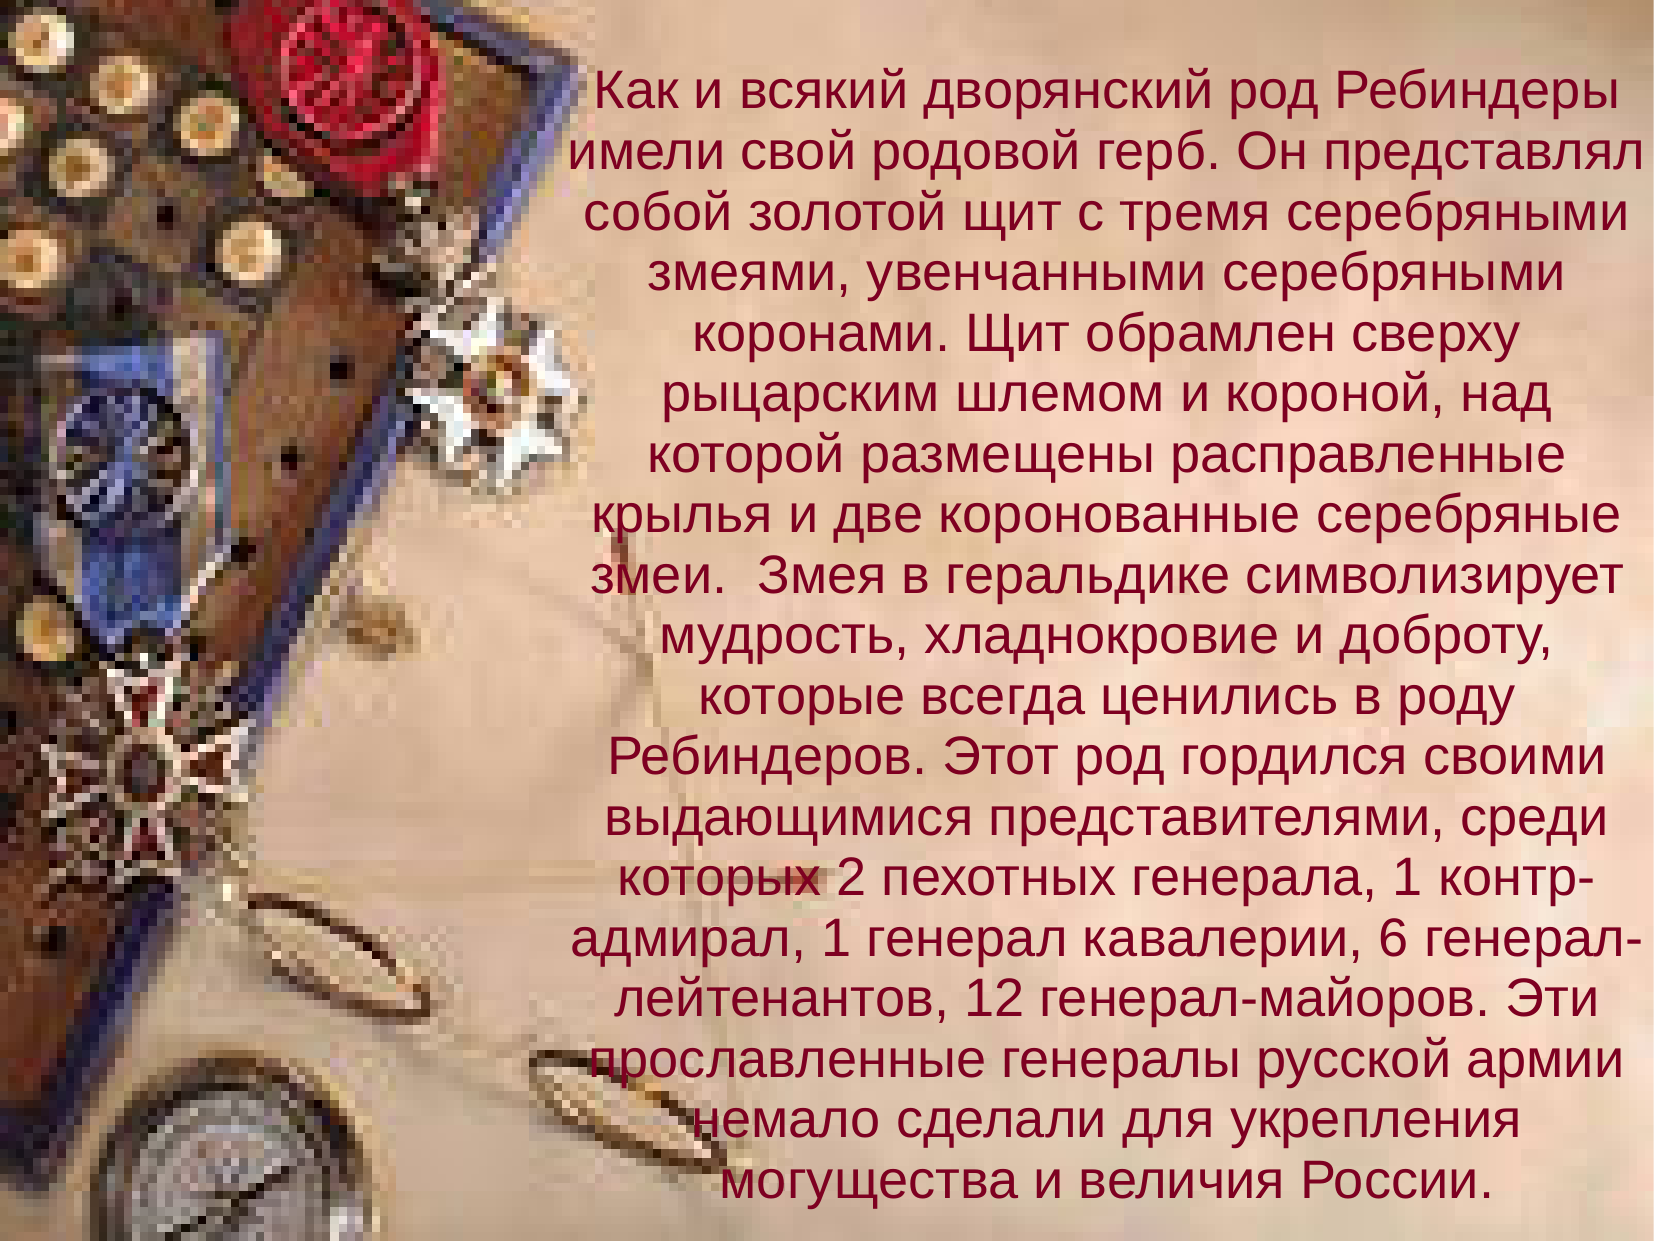

# Как и всякий дворянский род Ребиндеры имели свой родовой герб. Он представлял собой золотой щит с тремя серебряными змеями, увенчанными серебряными коронами. Щит обрамлен сверху рыцарским шлемом и короной, над которой размещены расправленные крылья и две коронованные серебряные змеи. Змея в геральдике символизирует мудрость, хладнокровие и доброту, которые всегда ценились в роду Ребиндеров. Этот род гордился своими выдающимися представителями, среди которых 2 пехотных генерала, 1 контр-адмирал, 1 генерал кавалерии, 6 генерал-лейтенантов, 12 генерал-майоров. Эти прославленные генералы русской армии немало сделали для укрепления могущества и величия России.